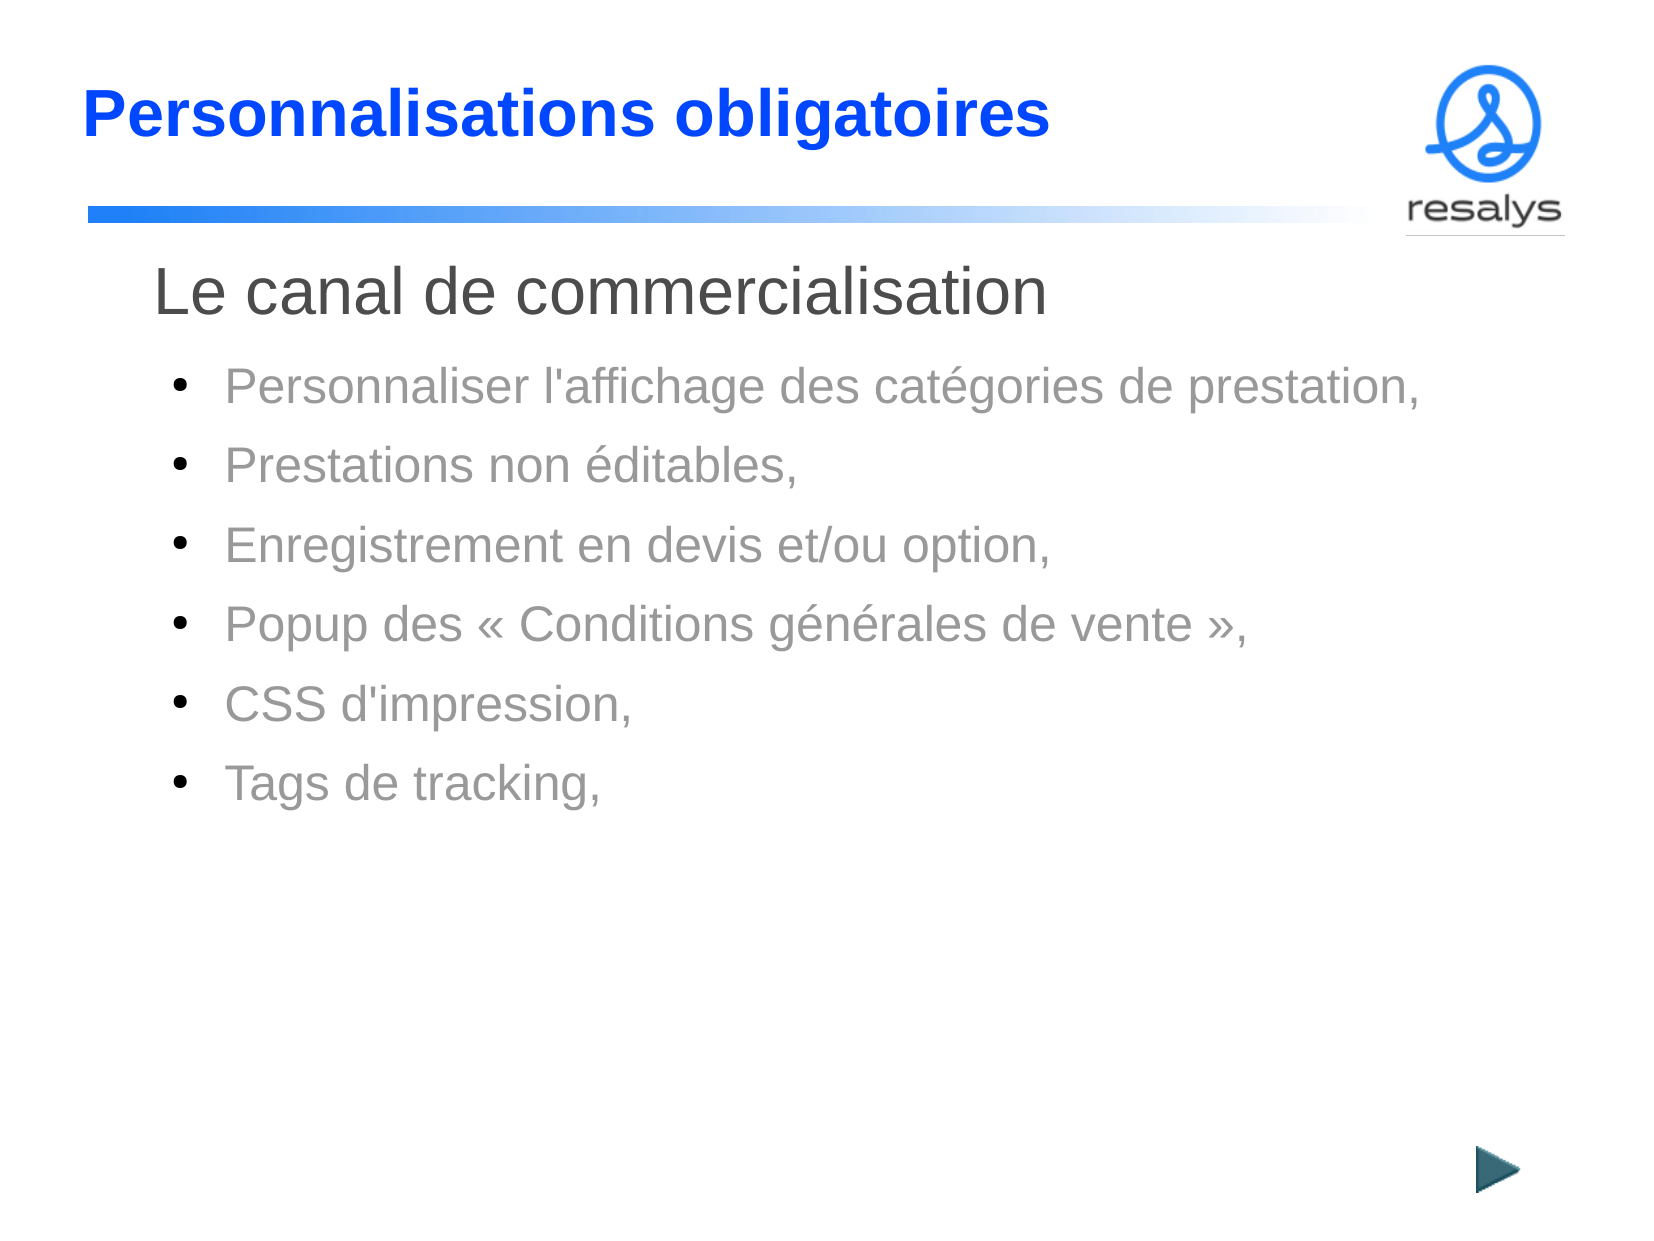

# Personnalisations obligatoires
Le canal de commercialisation
Personnaliser l'affichage des catégories de prestation,
Prestations non éditables,
Enregistrement en devis et/ou option,
Popup des « Conditions générales de vente »,
CSS d'impression,
Tags de tracking,